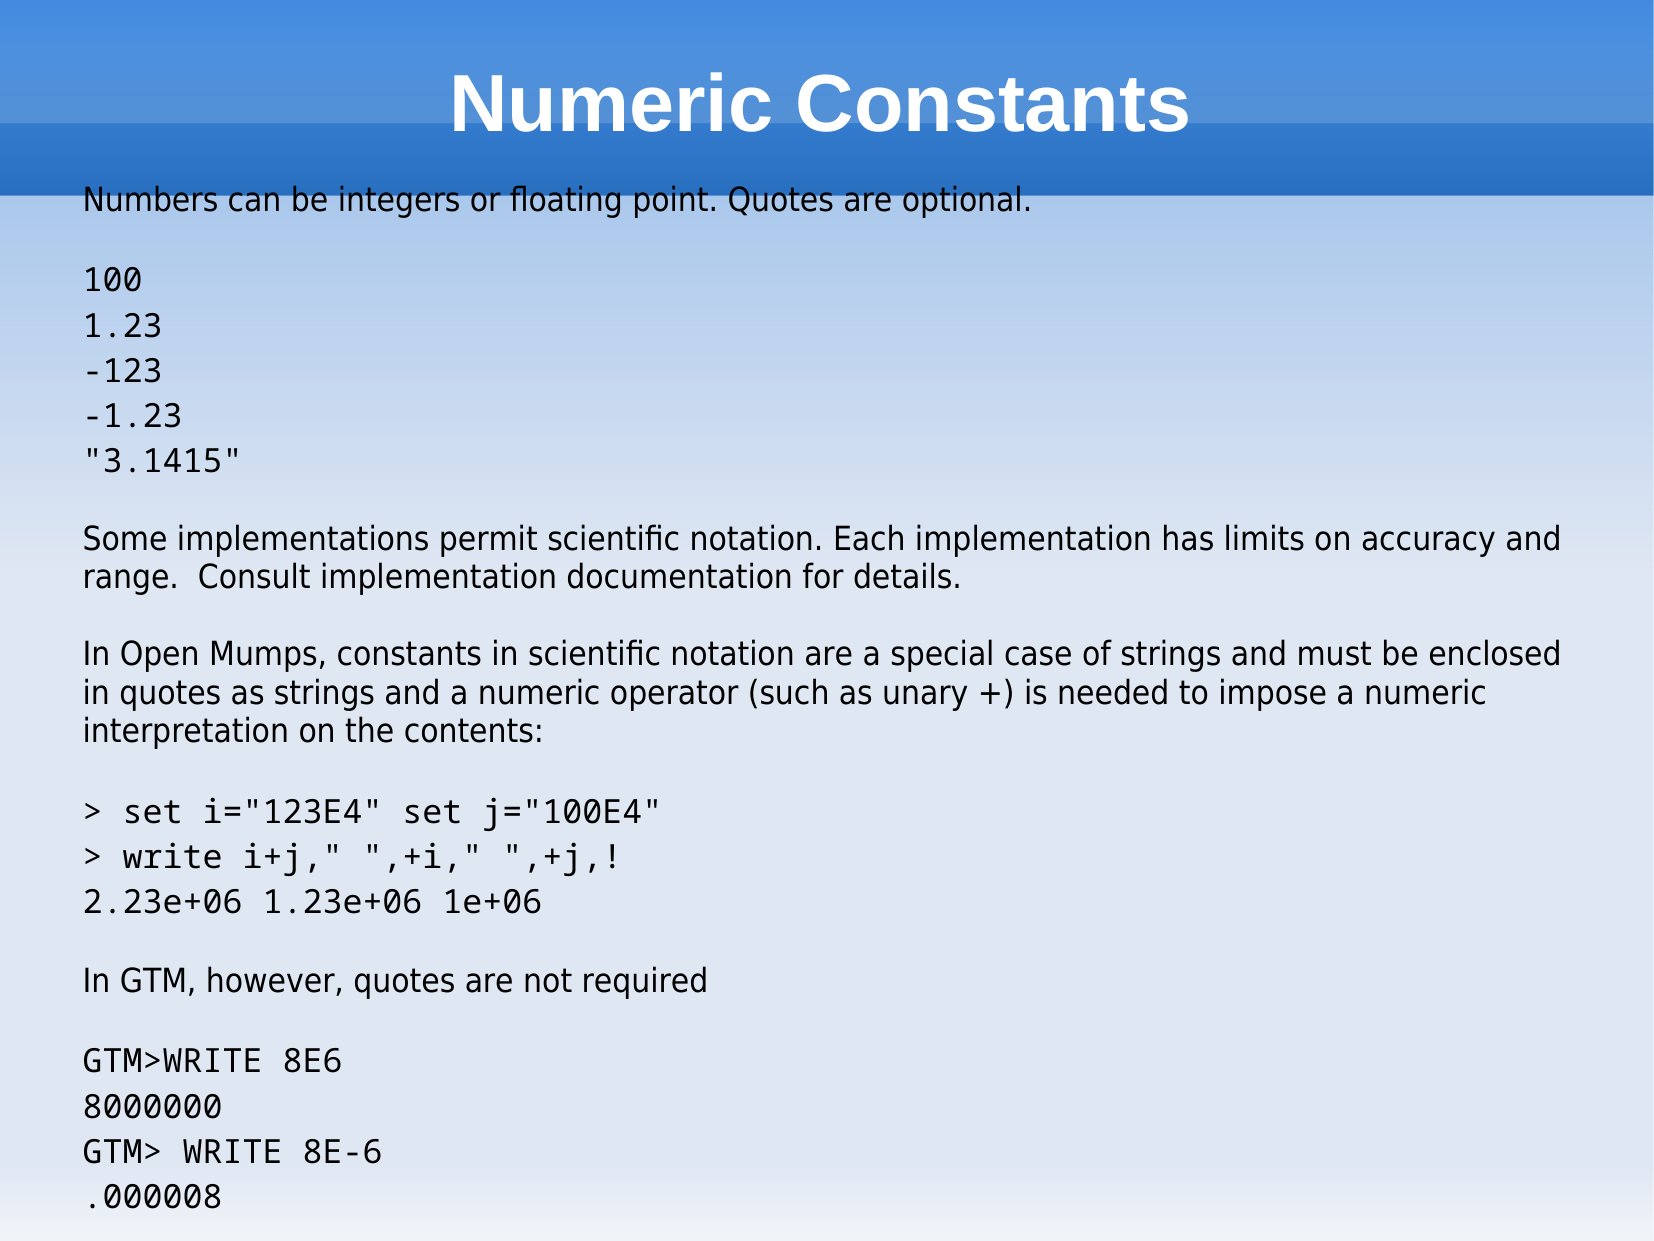

# Numeric Constants
Numbers can be integers or floating point. Quotes are optional.
100
1.23
-123
-1.23
"3.1415"
Some implementations permit scientific notation. Each implementation has limits on accuracy and range. Consult implementation documentation for details.
In Open Mumps, constants in scientific notation are a special case of strings and must be enclosed in quotes as strings and a numeric operator (such as unary +) is needed to impose a numeric interpretation on the contents:
> set i="123E4" set j="100E4"
> write i+j," ",+i," ",+j,!
2.23e+06 1.23e+06 1e+06
In GTM, however, quotes are not required
GTM>WRITE 8E6
8000000
GTM> WRITE 8E-6
.000008